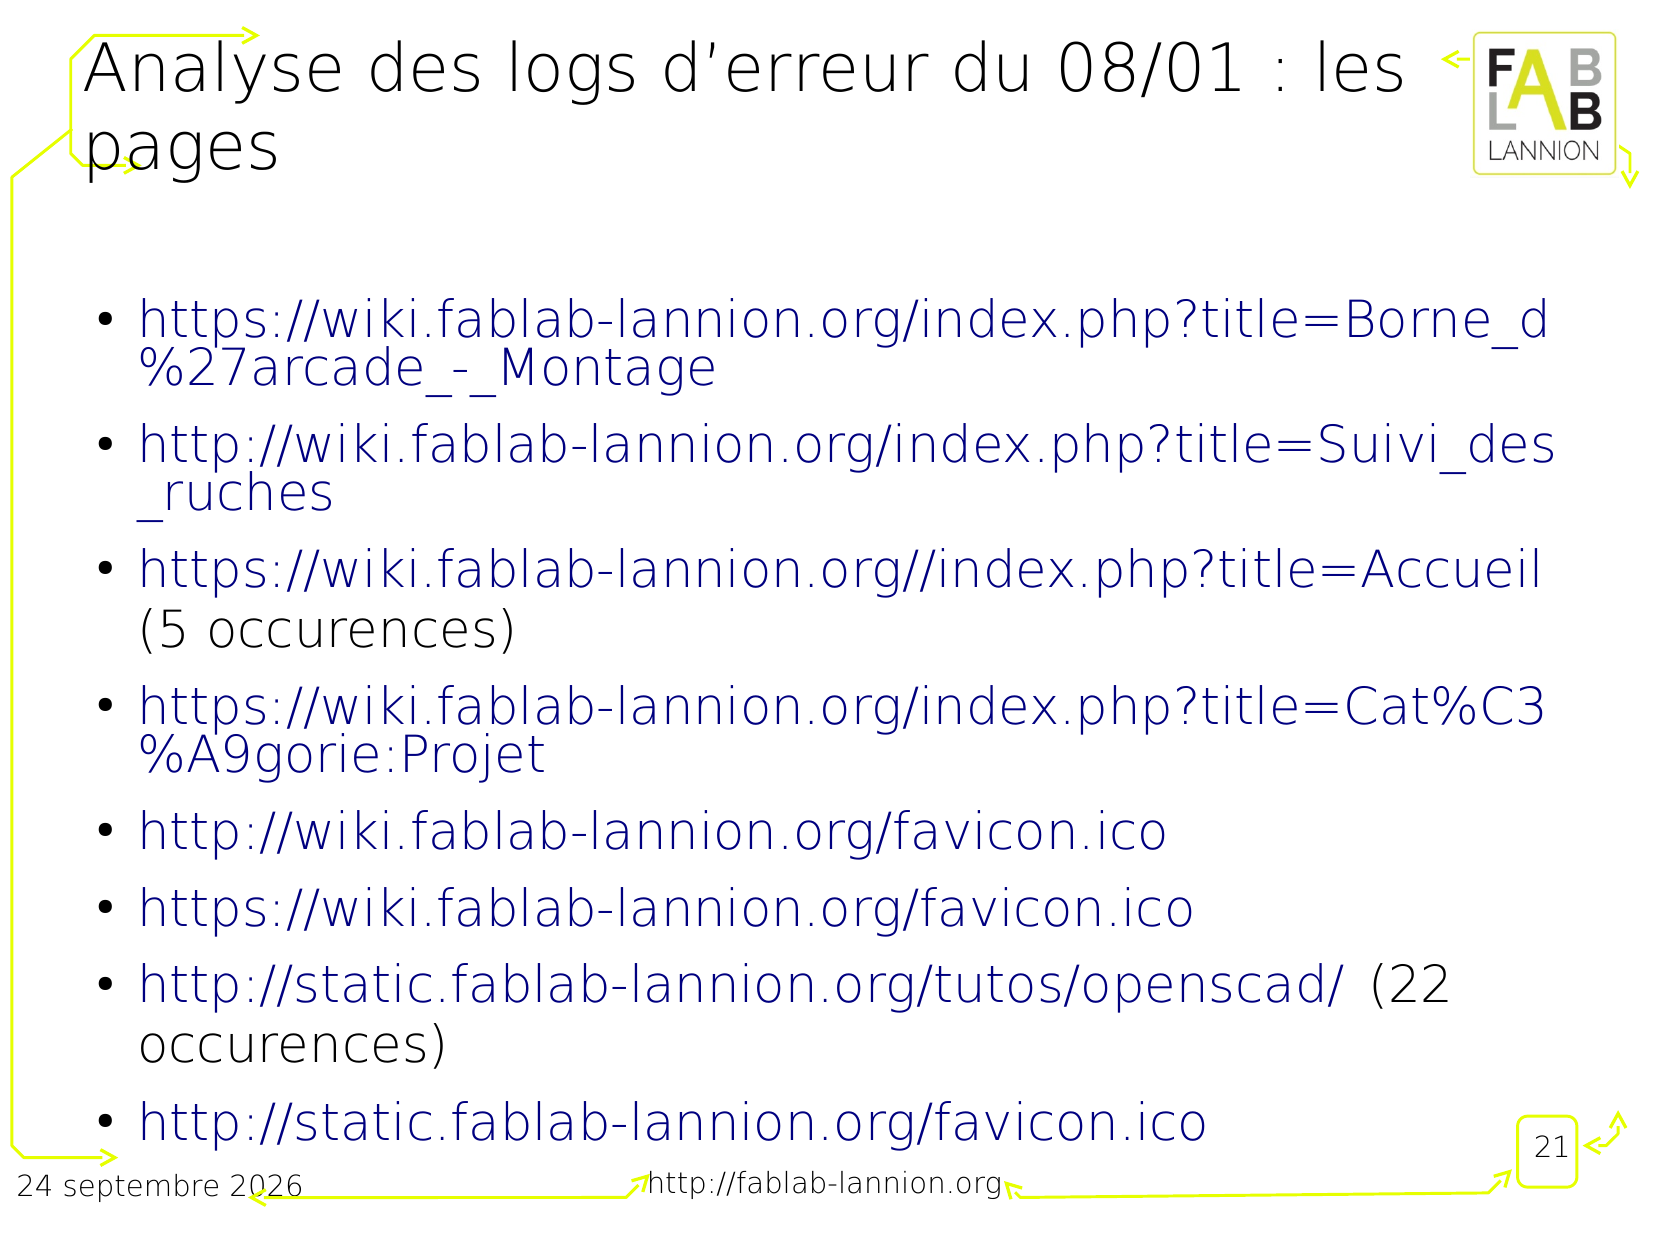

# Analyse des logs d’erreur du 08/01 : les pages
https://wiki.fablab-lannion.org/index.php?title=Borne_d%27arcade_-_Montage
http://wiki.fablab-lannion.org/index.php?title=Suivi_des_ruches
https://wiki.fablab-lannion.org//index.php?title=Accueil (5 occurences)
https://wiki.fablab-lannion.org/index.php?title=Cat%C3%A9gorie:Projet
http://wiki.fablab-lannion.org/favicon.ico
https://wiki.fablab-lannion.org/favicon.ico
http://static.fablab-lannion.org/tutos/openscad/ (22 occurences)
http://static.fablab-lannion.org/favicon.ico
21